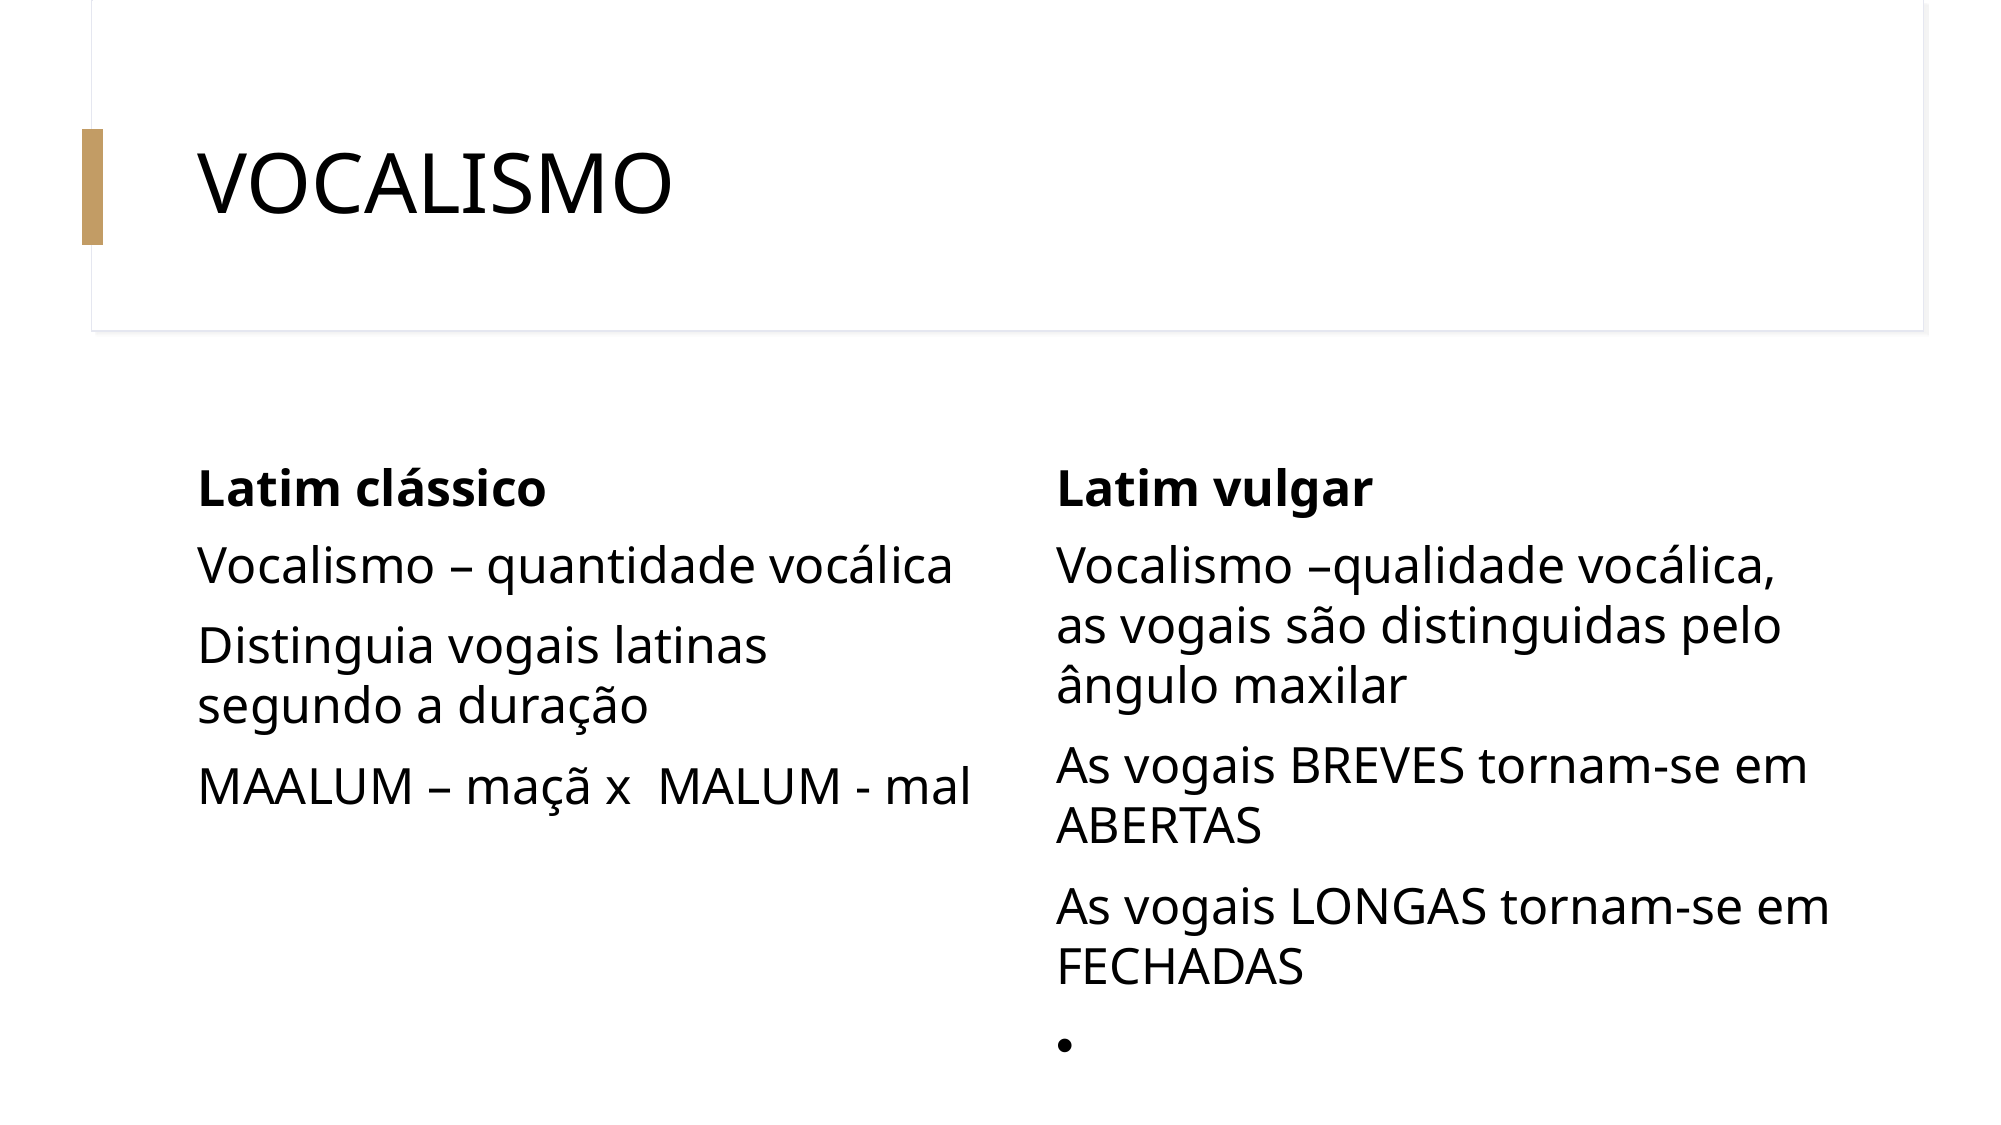

# VOCALISMO
Latim clássico
Latim vulgar
Vocalismo – quantidade vocálica
Distinguia vogais latinas segundo a duração
MAALUM – maçã x MALUM - mal
Vocalismo –qualidade vocálica, as vogais são distinguidas pelo ângulo maxilar
As vogais BREVES tornam-se em ABERTAS
As vogais LONGAS tornam-se em FECHADAS